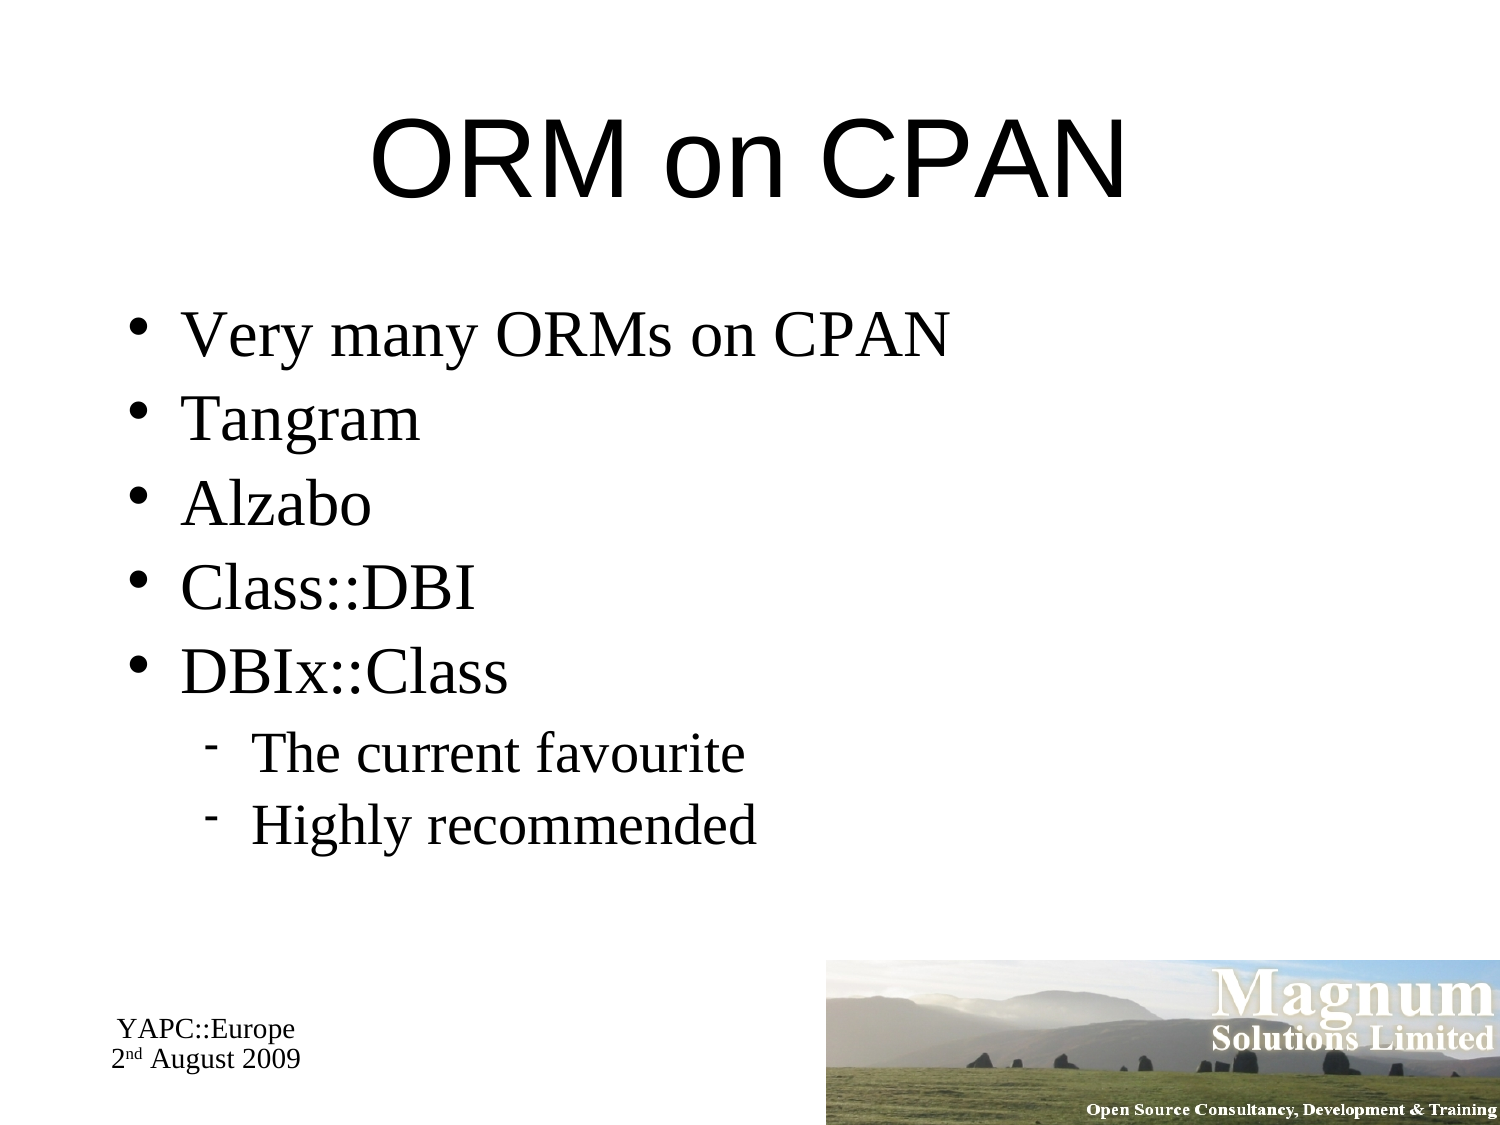

# ORM on CPAN
Very many ORMs on CPAN
Tangram
Alzabo
Class::DBI
DBIx::Class
The current favourite
Highly recommended
146